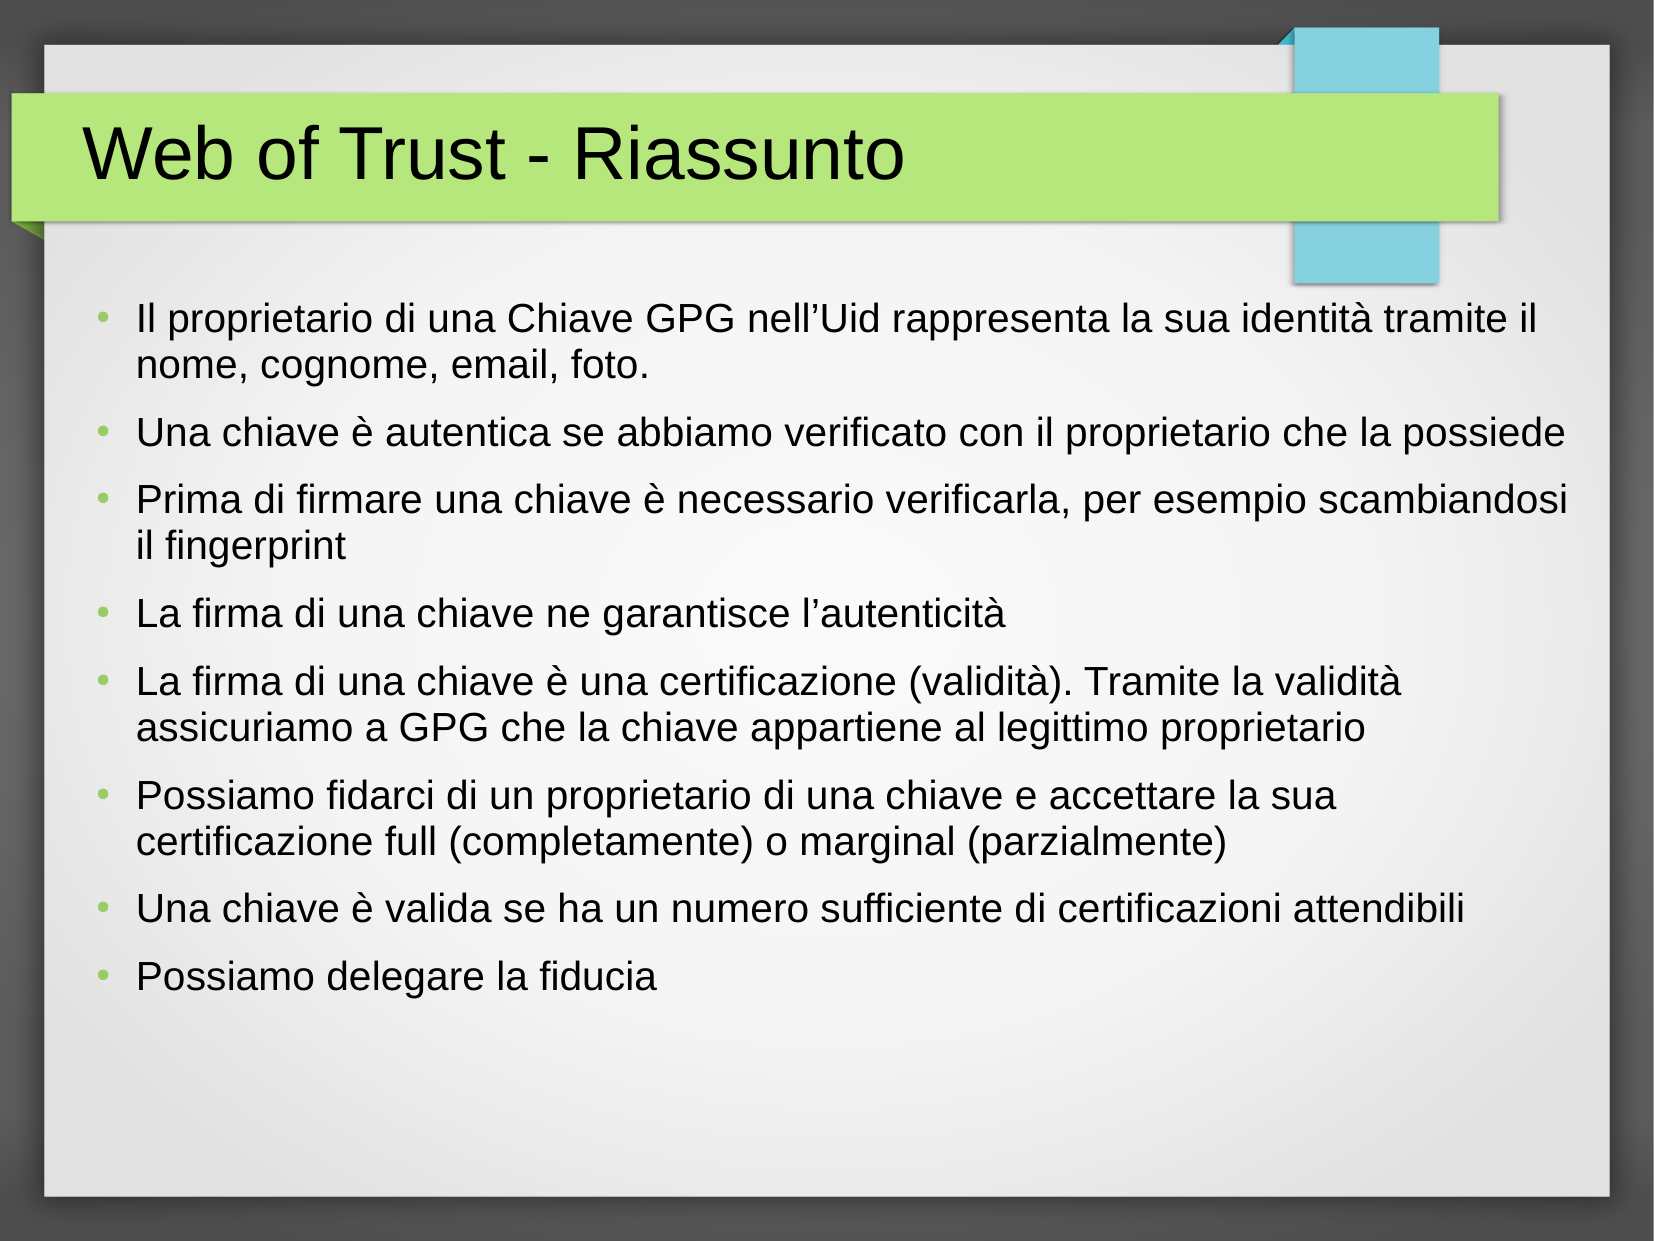

# Web of Trust - Riassunto
Il proprietario di una Chiave GPG nell’Uid rappresenta la sua identità tramite il nome, cognome, email, foto.
Una chiave è autentica se abbiamo verificato con il proprietario che la possiede
Prima di firmare una chiave è necessario verificarla, per esempio scambiandosi il fingerprint
La firma di una chiave ne garantisce l’autenticità
La firma di una chiave è una certificazione (validità). Tramite la validità assicuriamo a GPG che la chiave appartiene al legittimo proprietario
Possiamo fidarci di un proprietario di una chiave e accettare la sua certificazione full (completamente) o marginal (parzialmente)
Una chiave è valida se ha un numero sufficiente di certificazioni attendibili
Possiamo delegare la fiducia